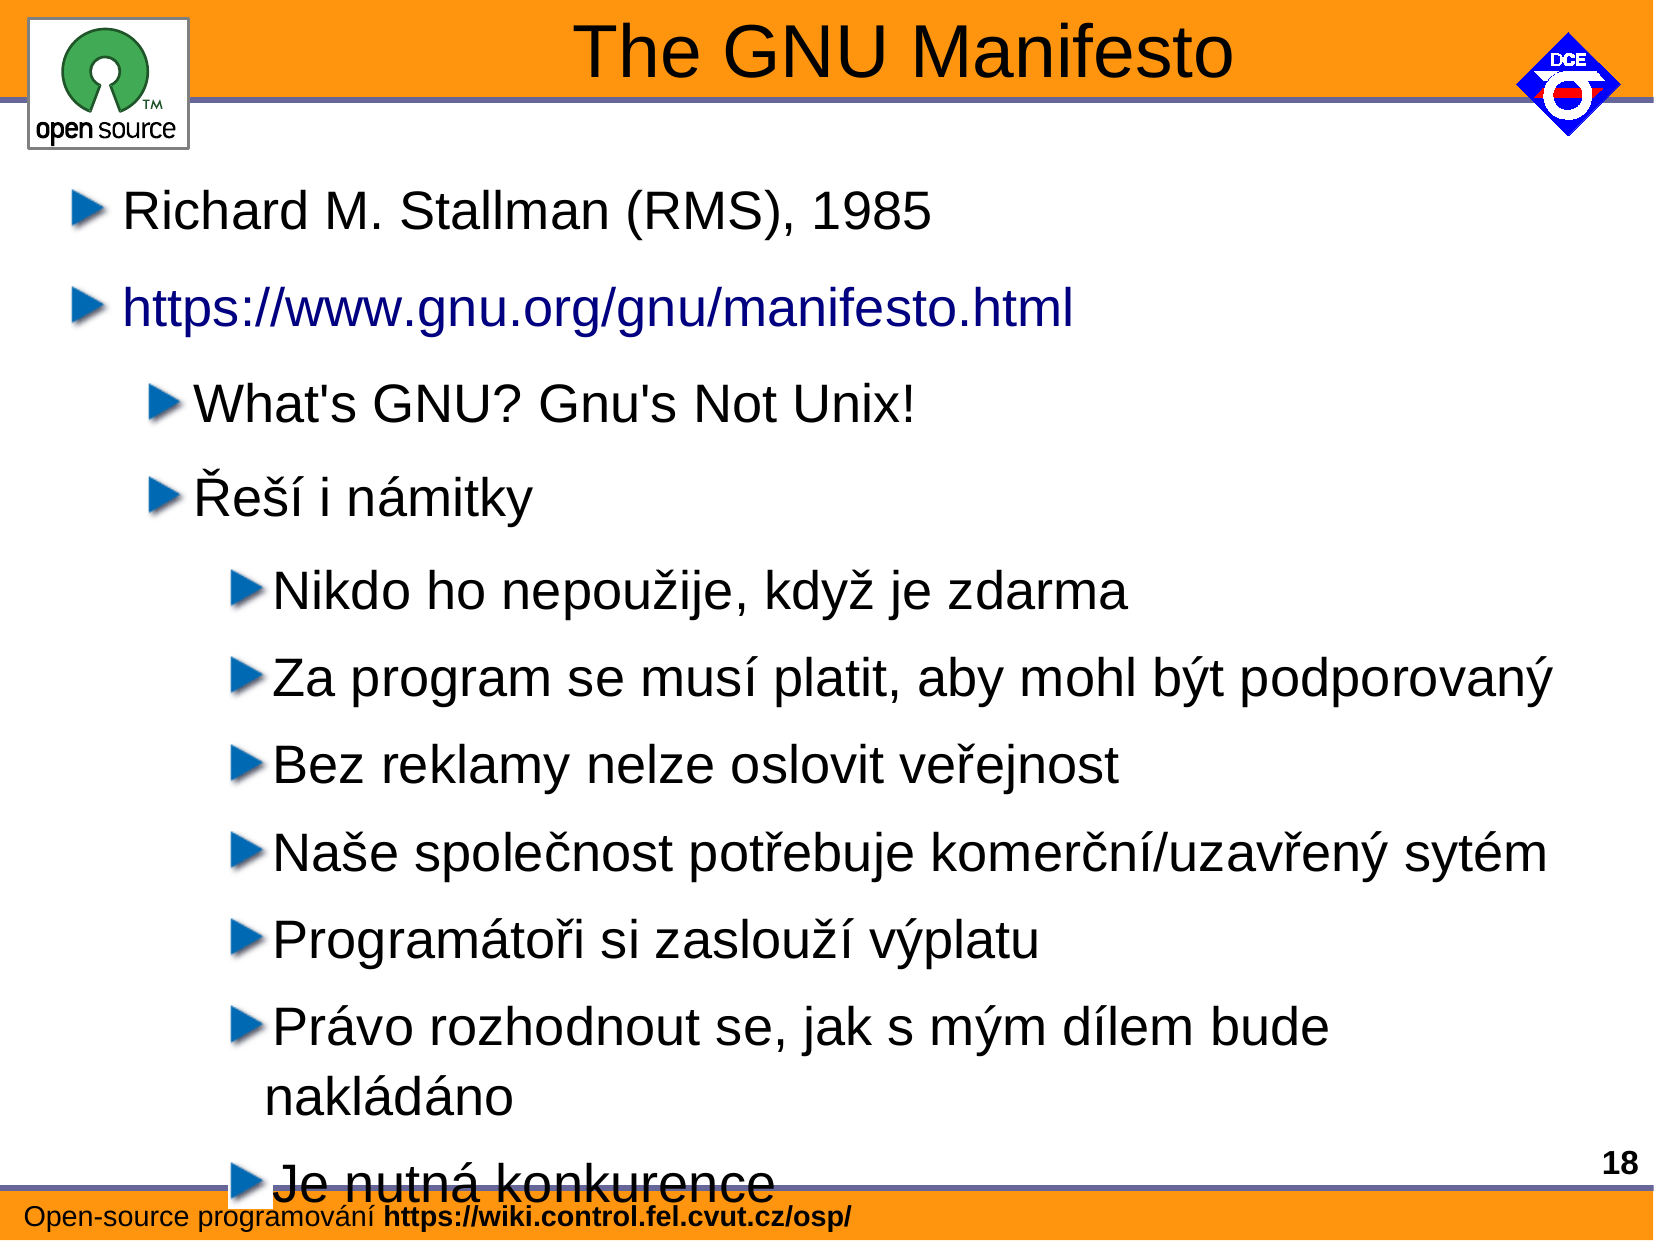

# The GNU Manifesto
Richard M. Stallman (RMS), 1985
https://www.gnu.org/gnu/manifesto.html
What's GNU? Gnu's Not Unix!
Řeší i námitky
Nikdo ho nepoužije, když je zdarma
Za program se musí platit, aby mohl být podporovaný
Bez reklamy nelze oslovit veřejnost
Naše společnost potřebuje komerční/uzavřený sytém
Programátoři si zaslouží výplatu
Právo rozhodnout se, jak s mým dílem bude nakládáno
Je nutná konkurence